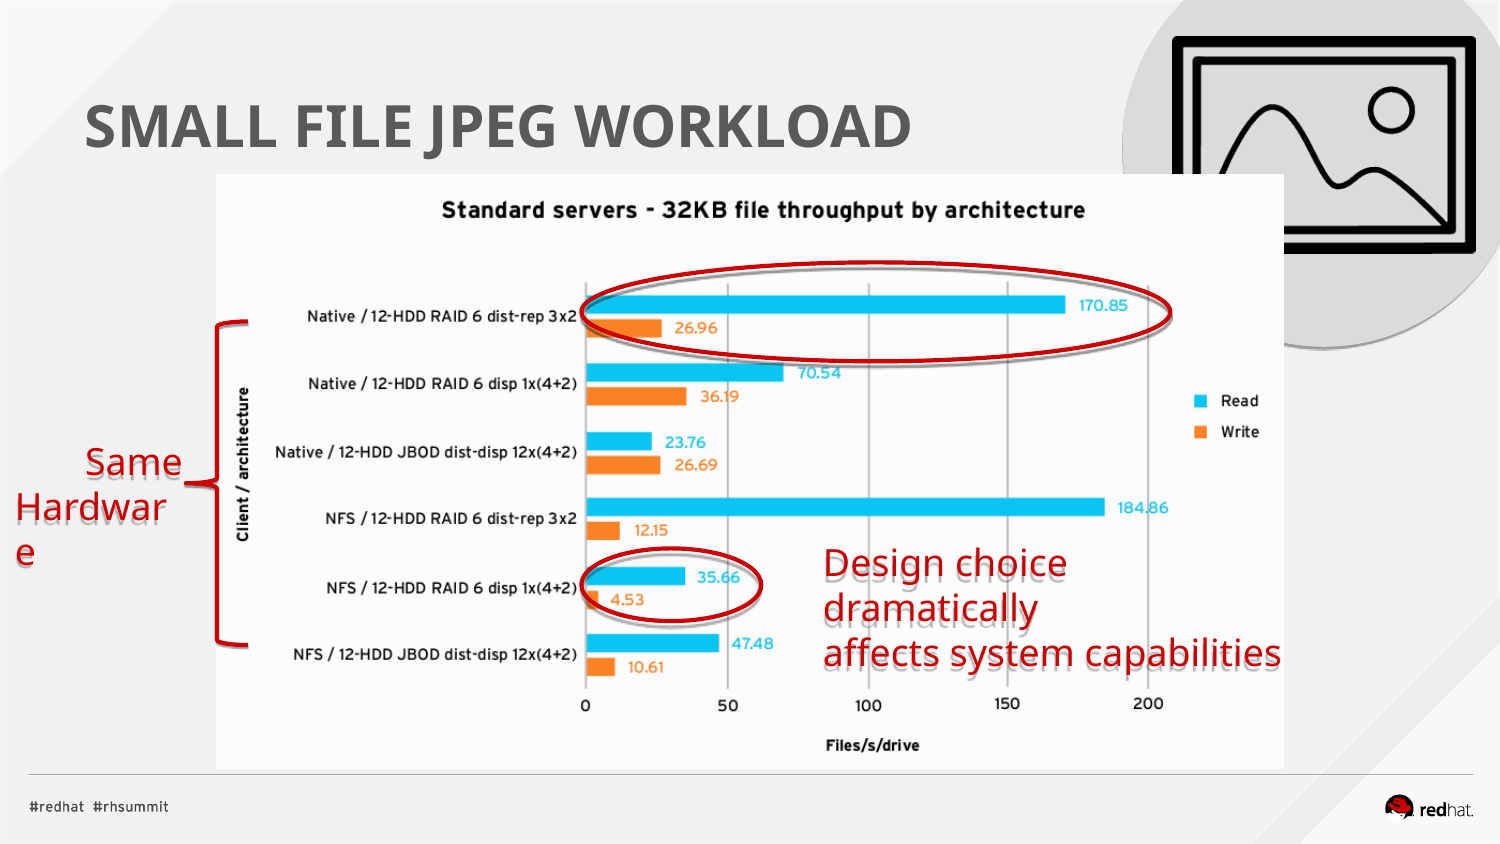

SMALL FILE JPEG WORKLOAD
Same
Hardware
Design choice dramatically
affects system capabilities